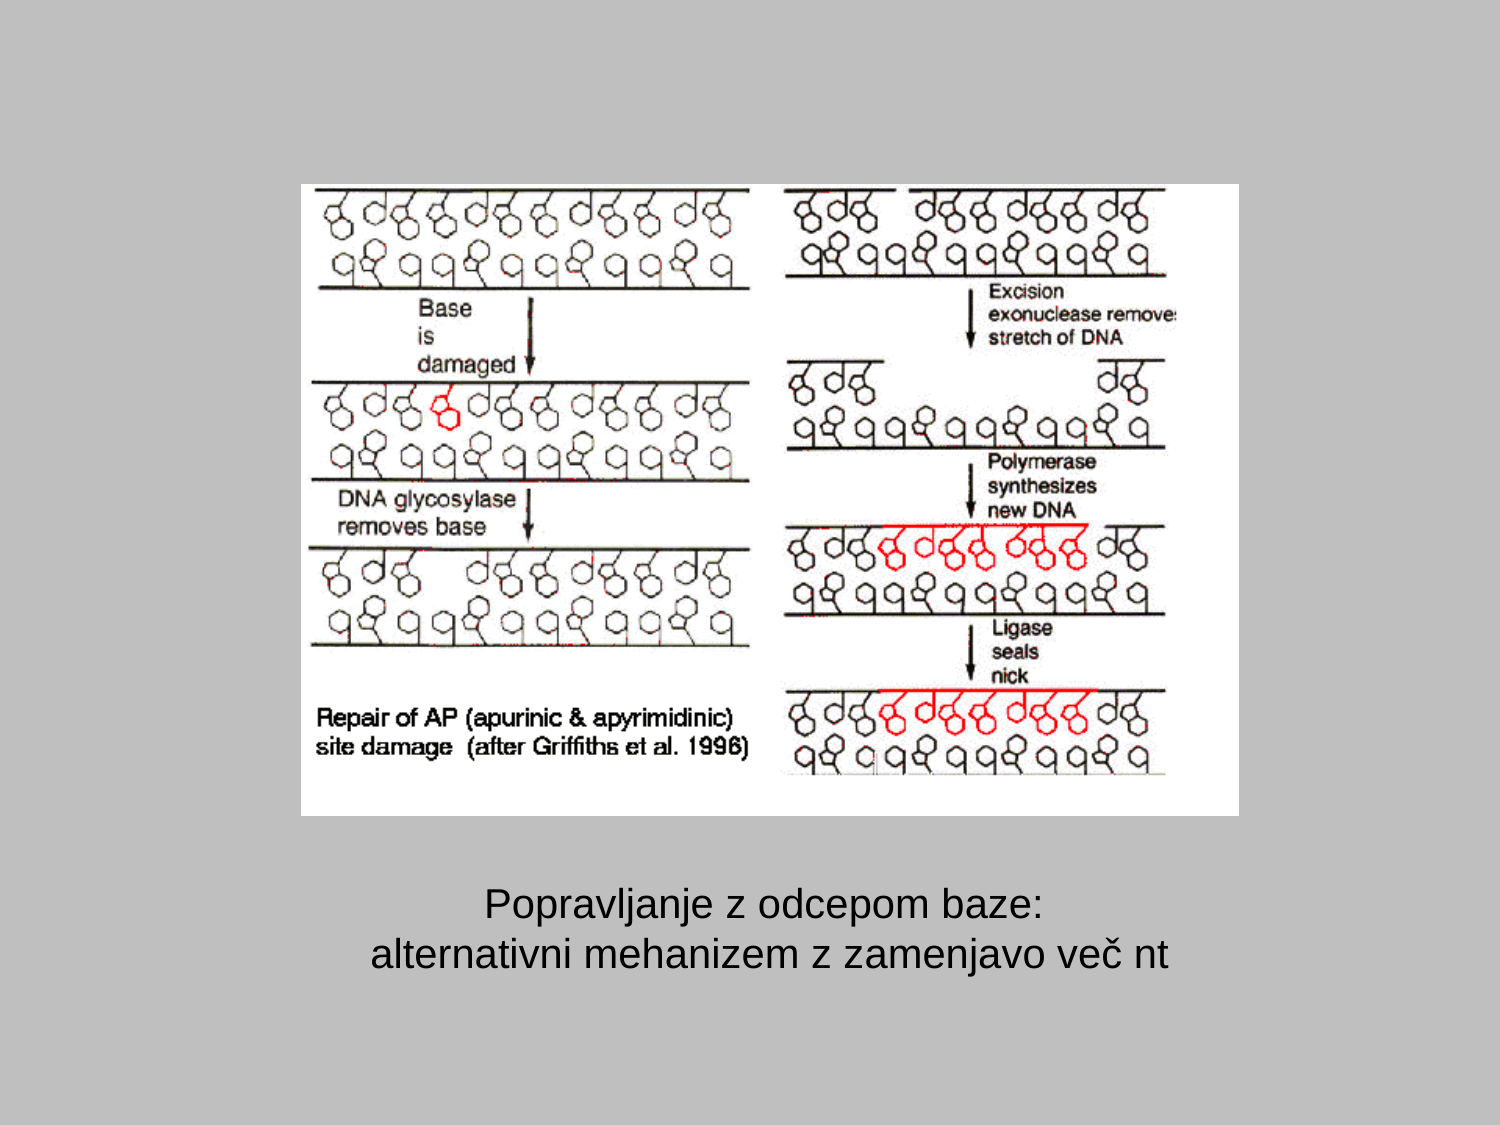

Popravljanje z odcepom baze:
alternativni mehanizem z zamenjavo več nt